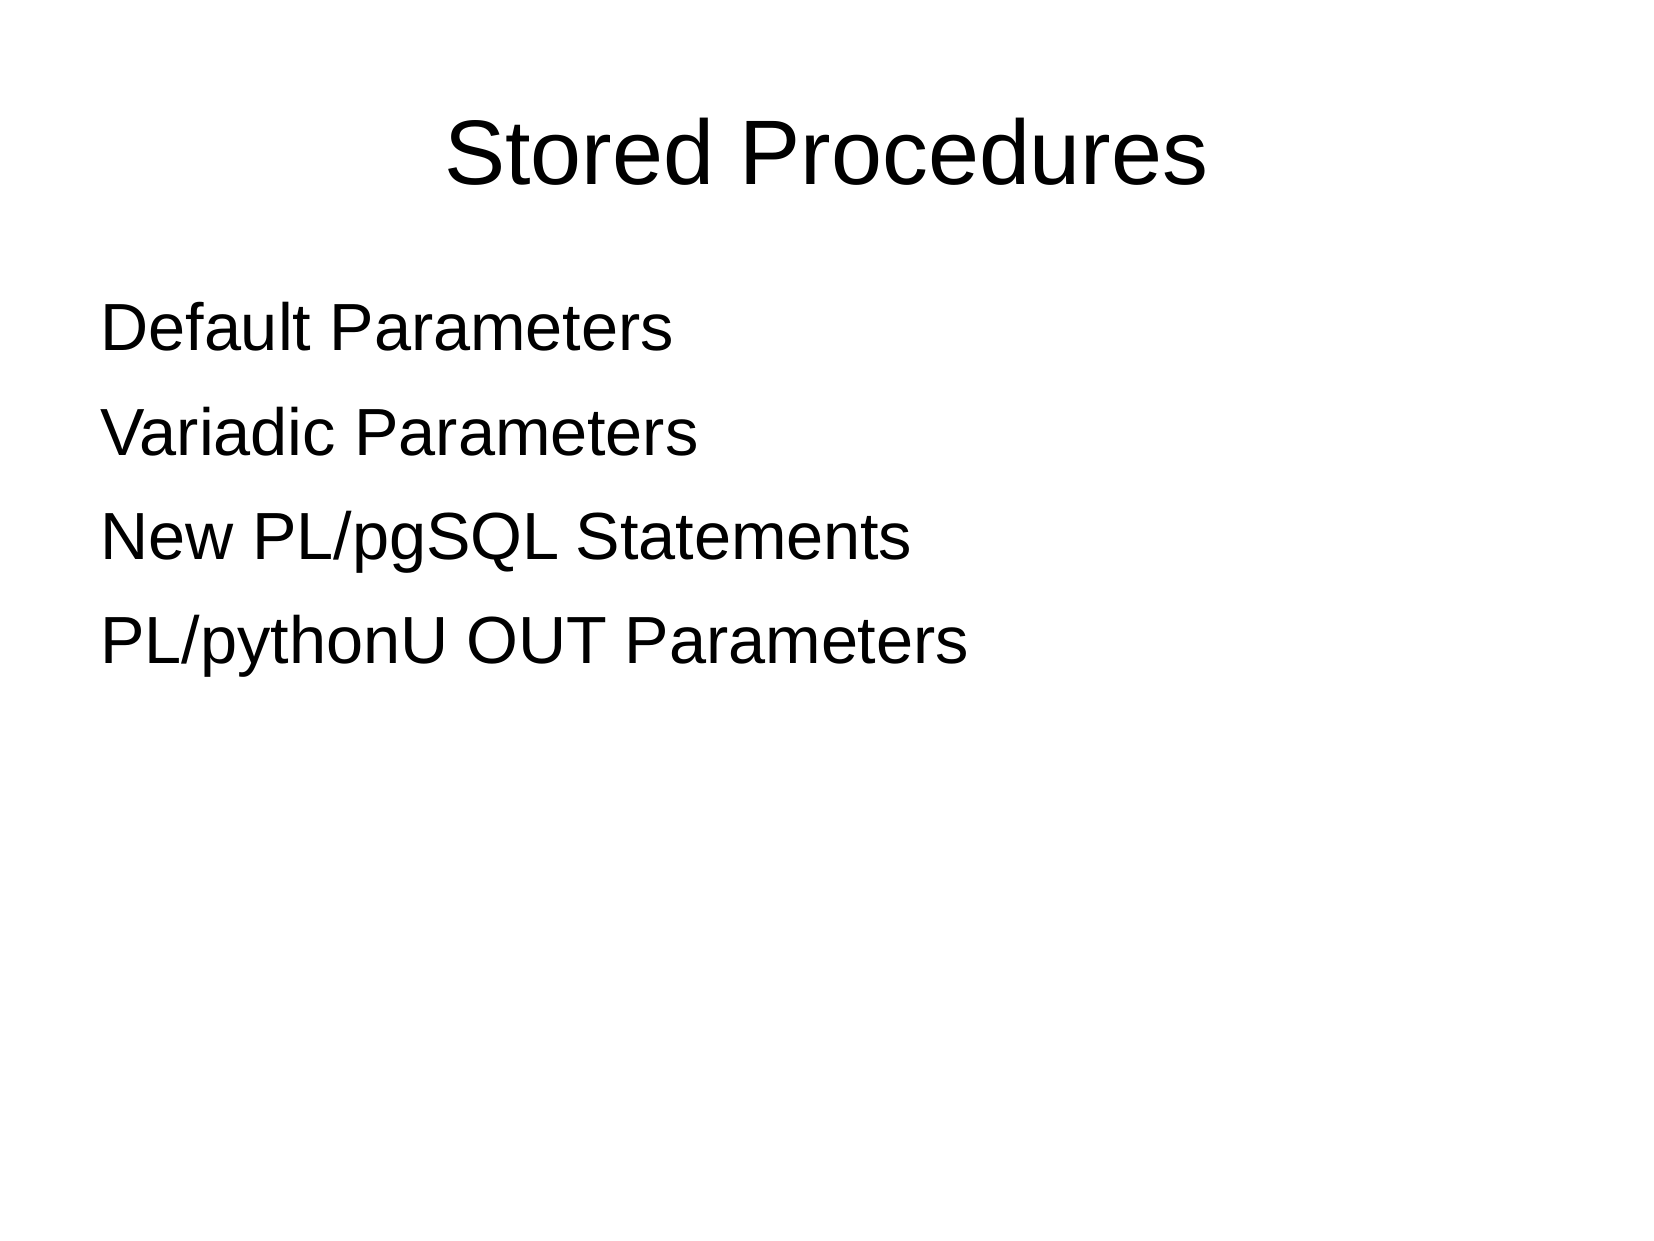

# Stored Procedures
Default Parameters
Variadic Parameters
New PL/pgSQL Statements
PL/pythonU OUT Parameters